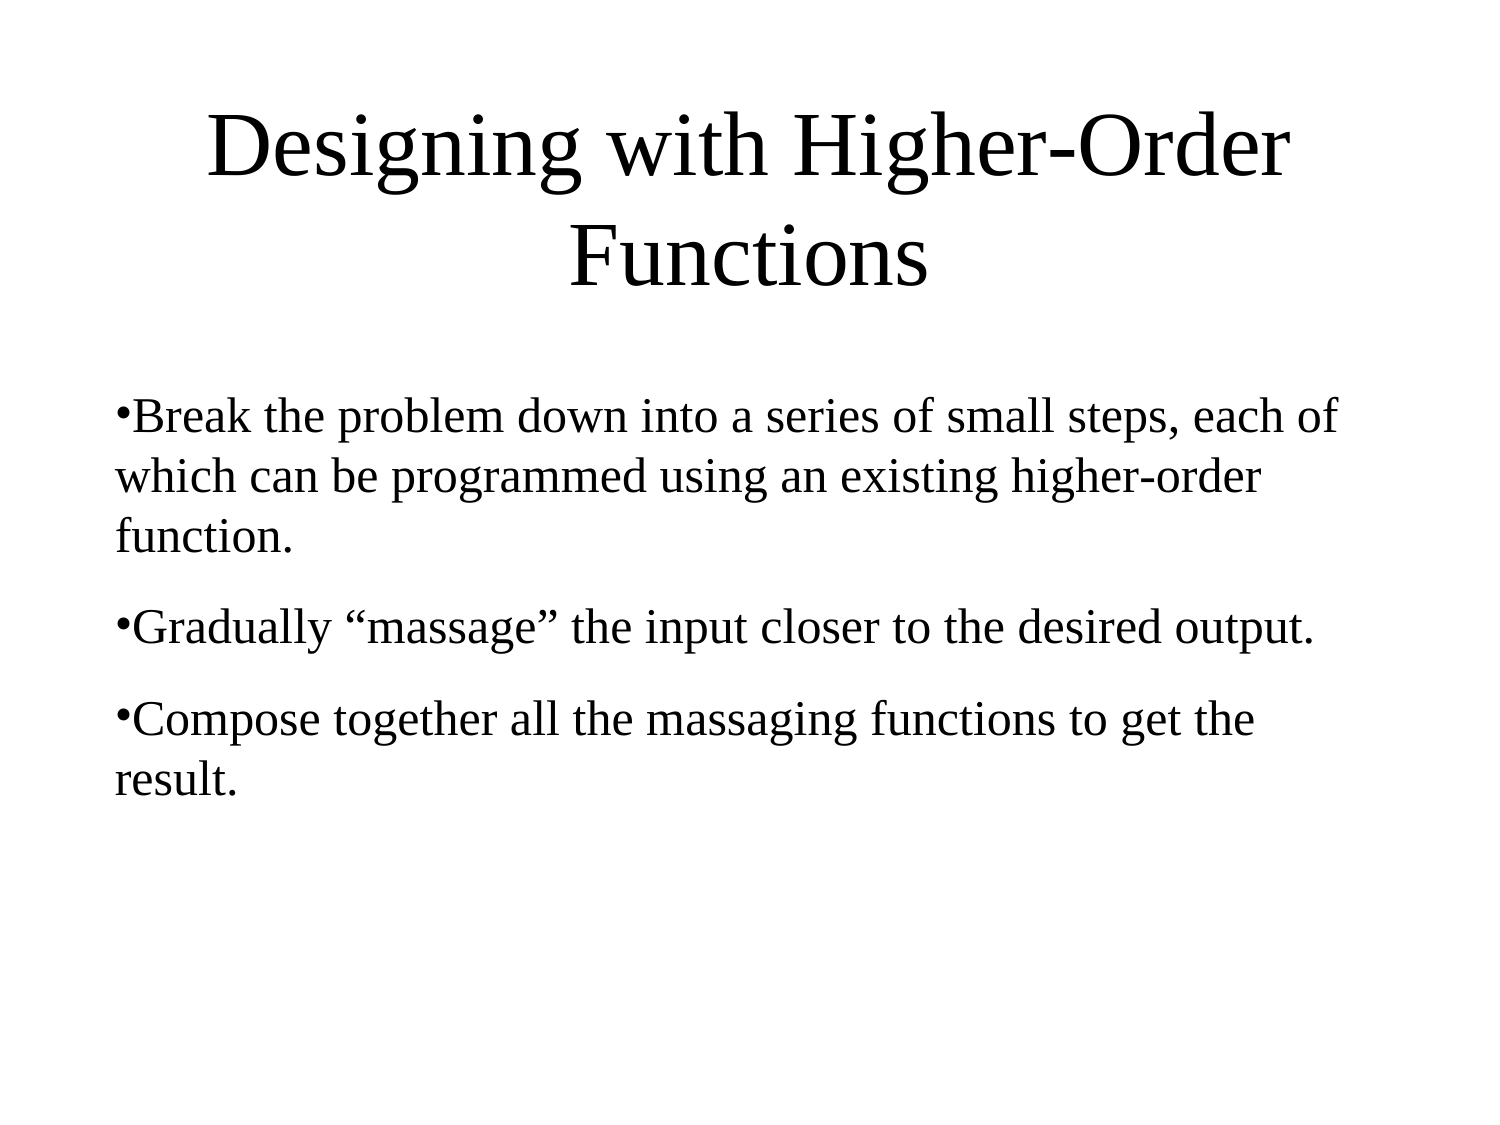

# Designing with Higher-Order Functions
Break the problem down into a series of small steps, each of which can be programmed using an existing higher-order function.
Gradually “massage” the input closer to the desired output.
Compose together all the massaging functions to get the result.